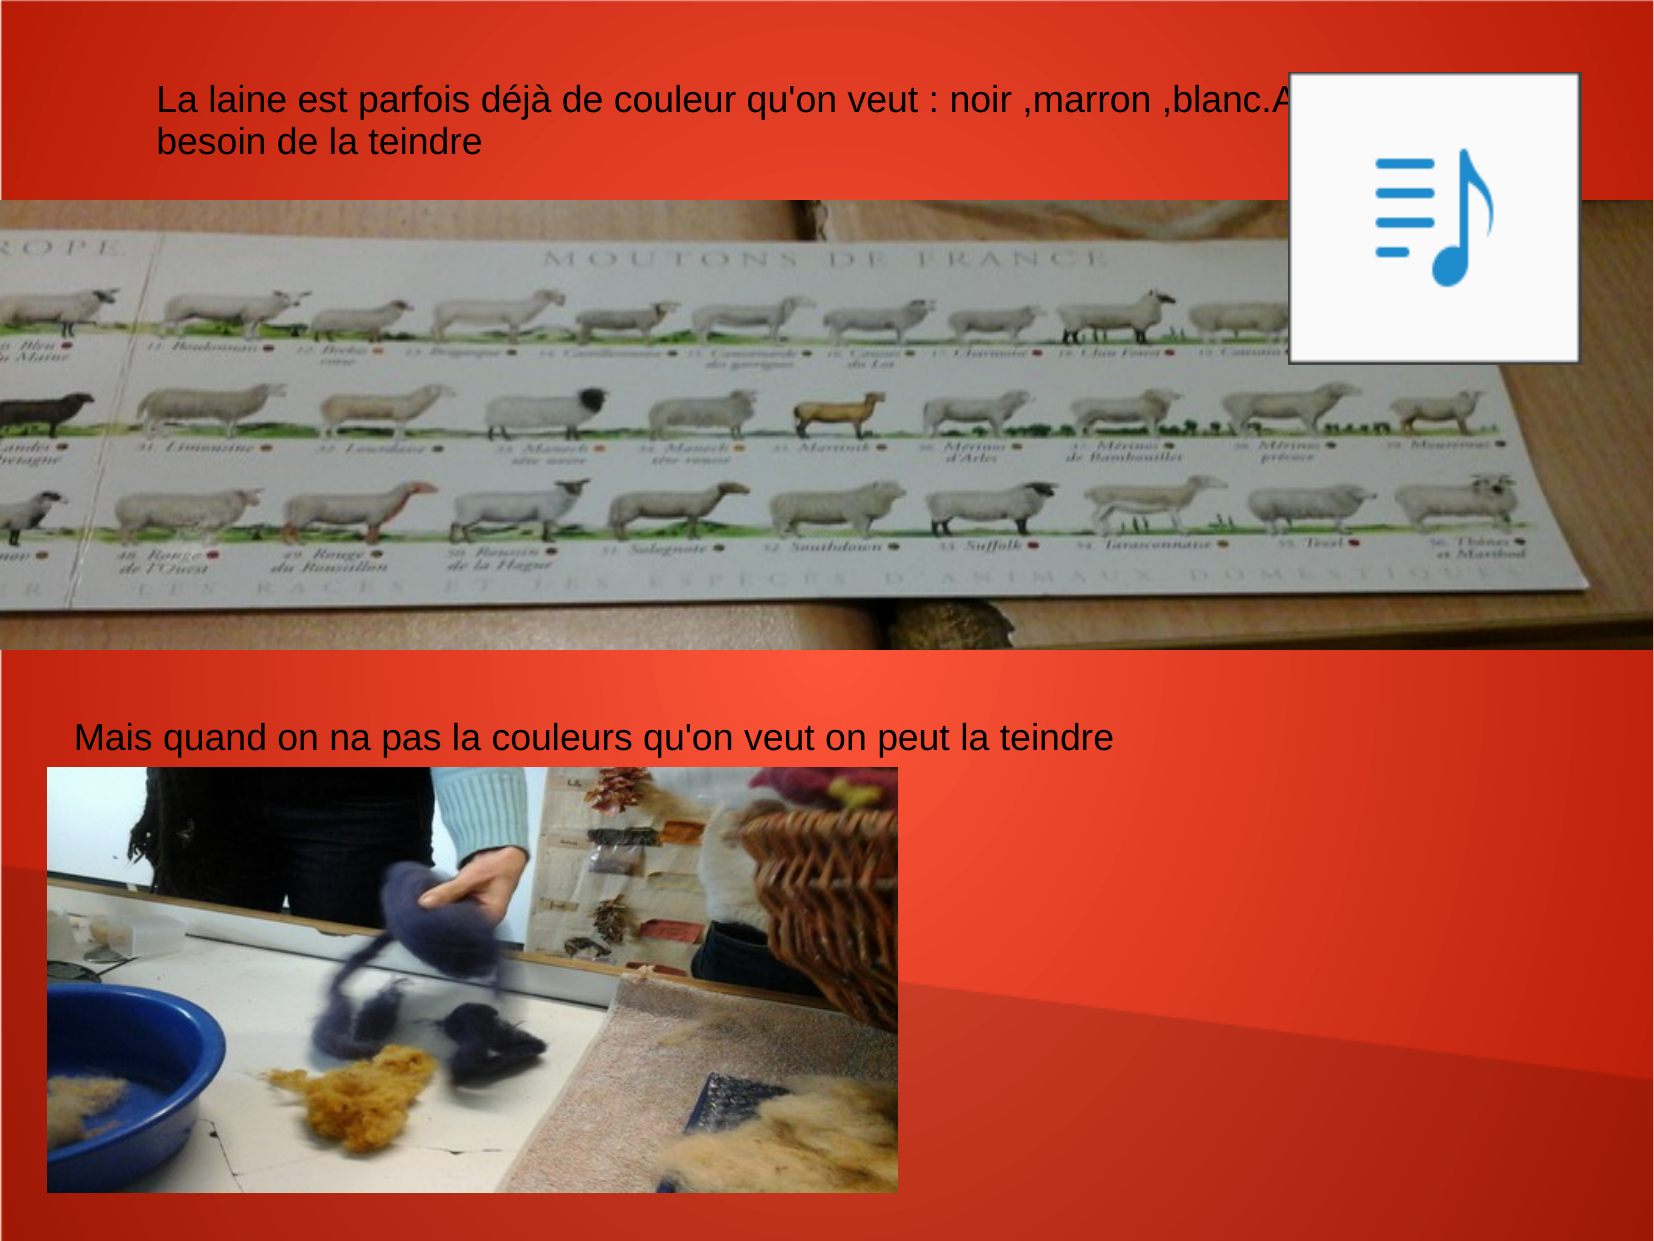

La laine est parfois déjà de couleur qu'on veut : noir ,marron ,blanc.Alors pas besoin de la teindre
Mais quand on na pas la couleurs qu'on veut on peut la teindre